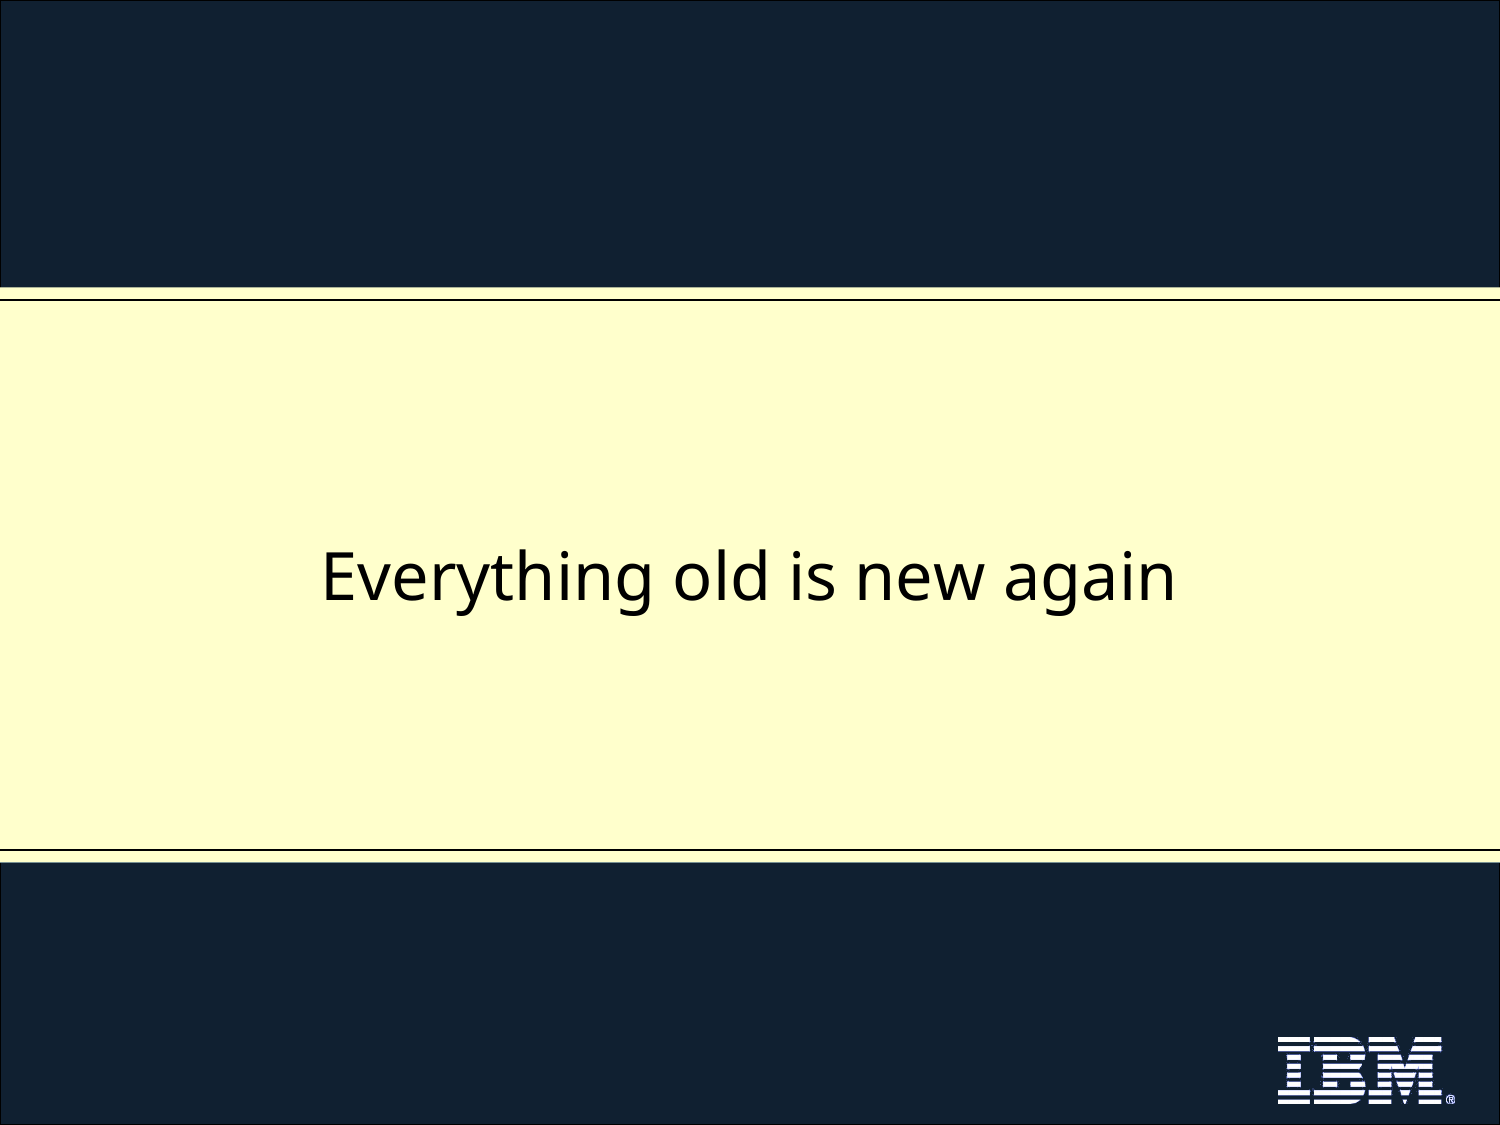

Everything old is new again
# Characteristics of “open”